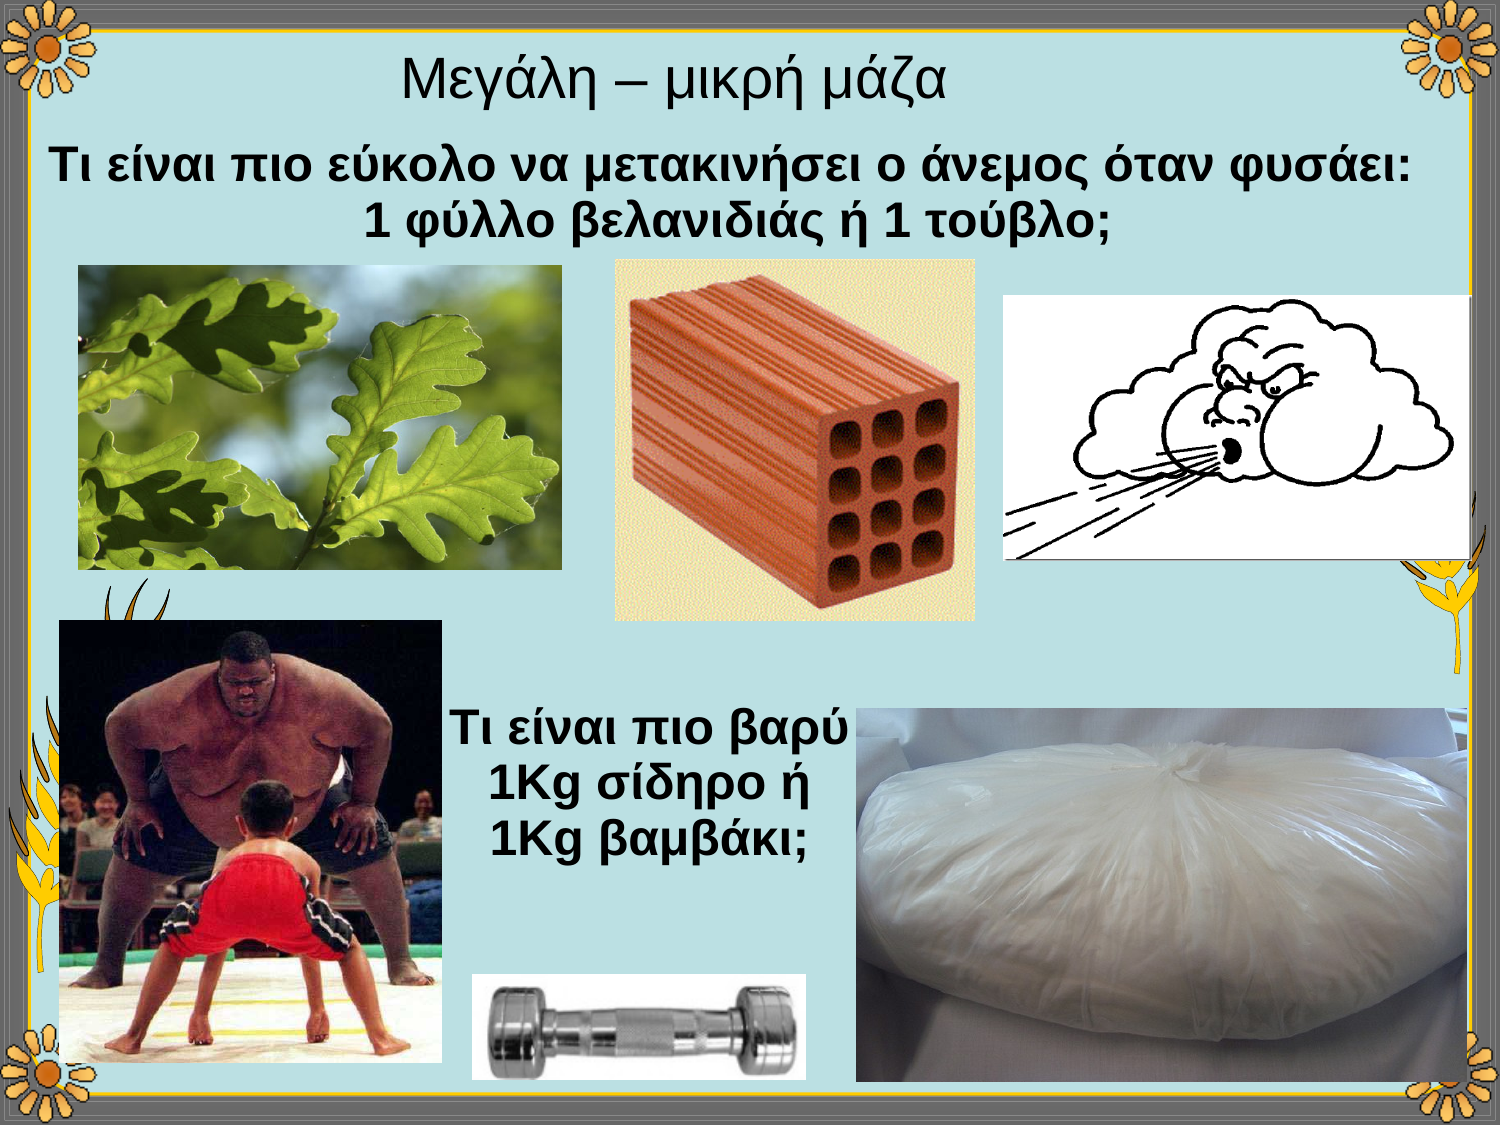

# Μεγάλη – μικρή μάζα
Τι είναι πιο εύκολο να μετακινήσει ο άνεμος όταν φυσάει:
1 φύλλο βελανιδιάς ή 1 τούβλο;
Τι είναι πιο βαρύ 1Κg σίδηρο ή 1Κg βαμβάκι;